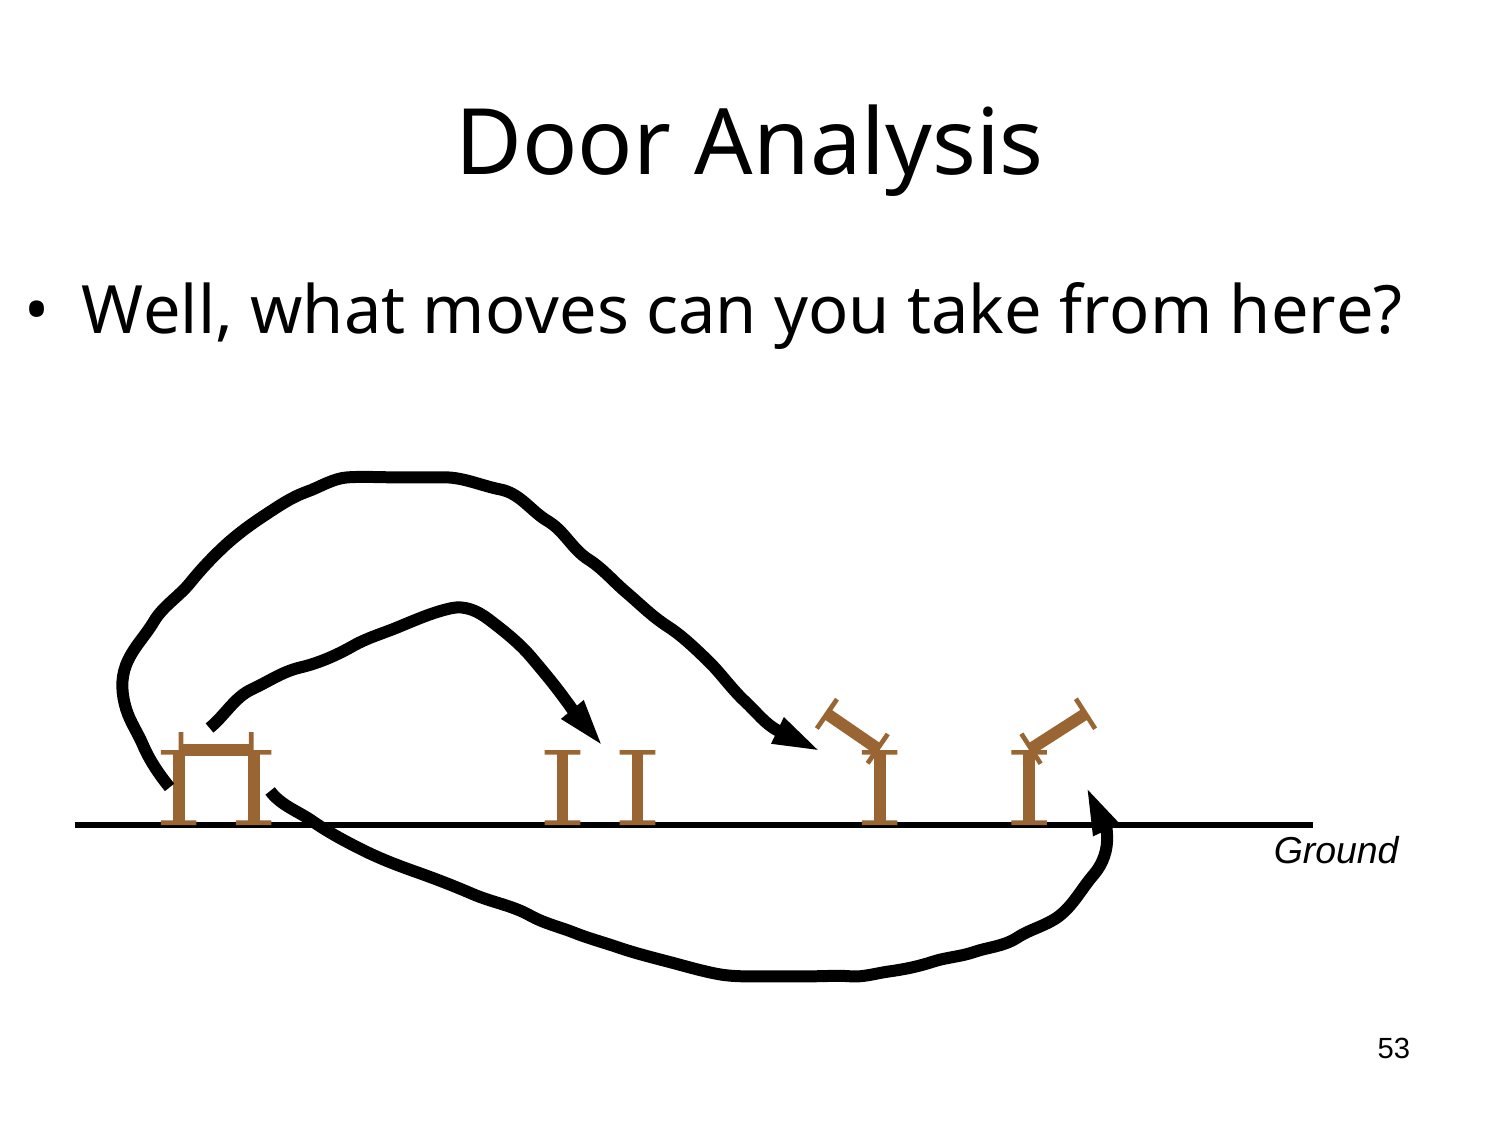

# Door Analysis
Well, what moves can you take from here?
Ground
53